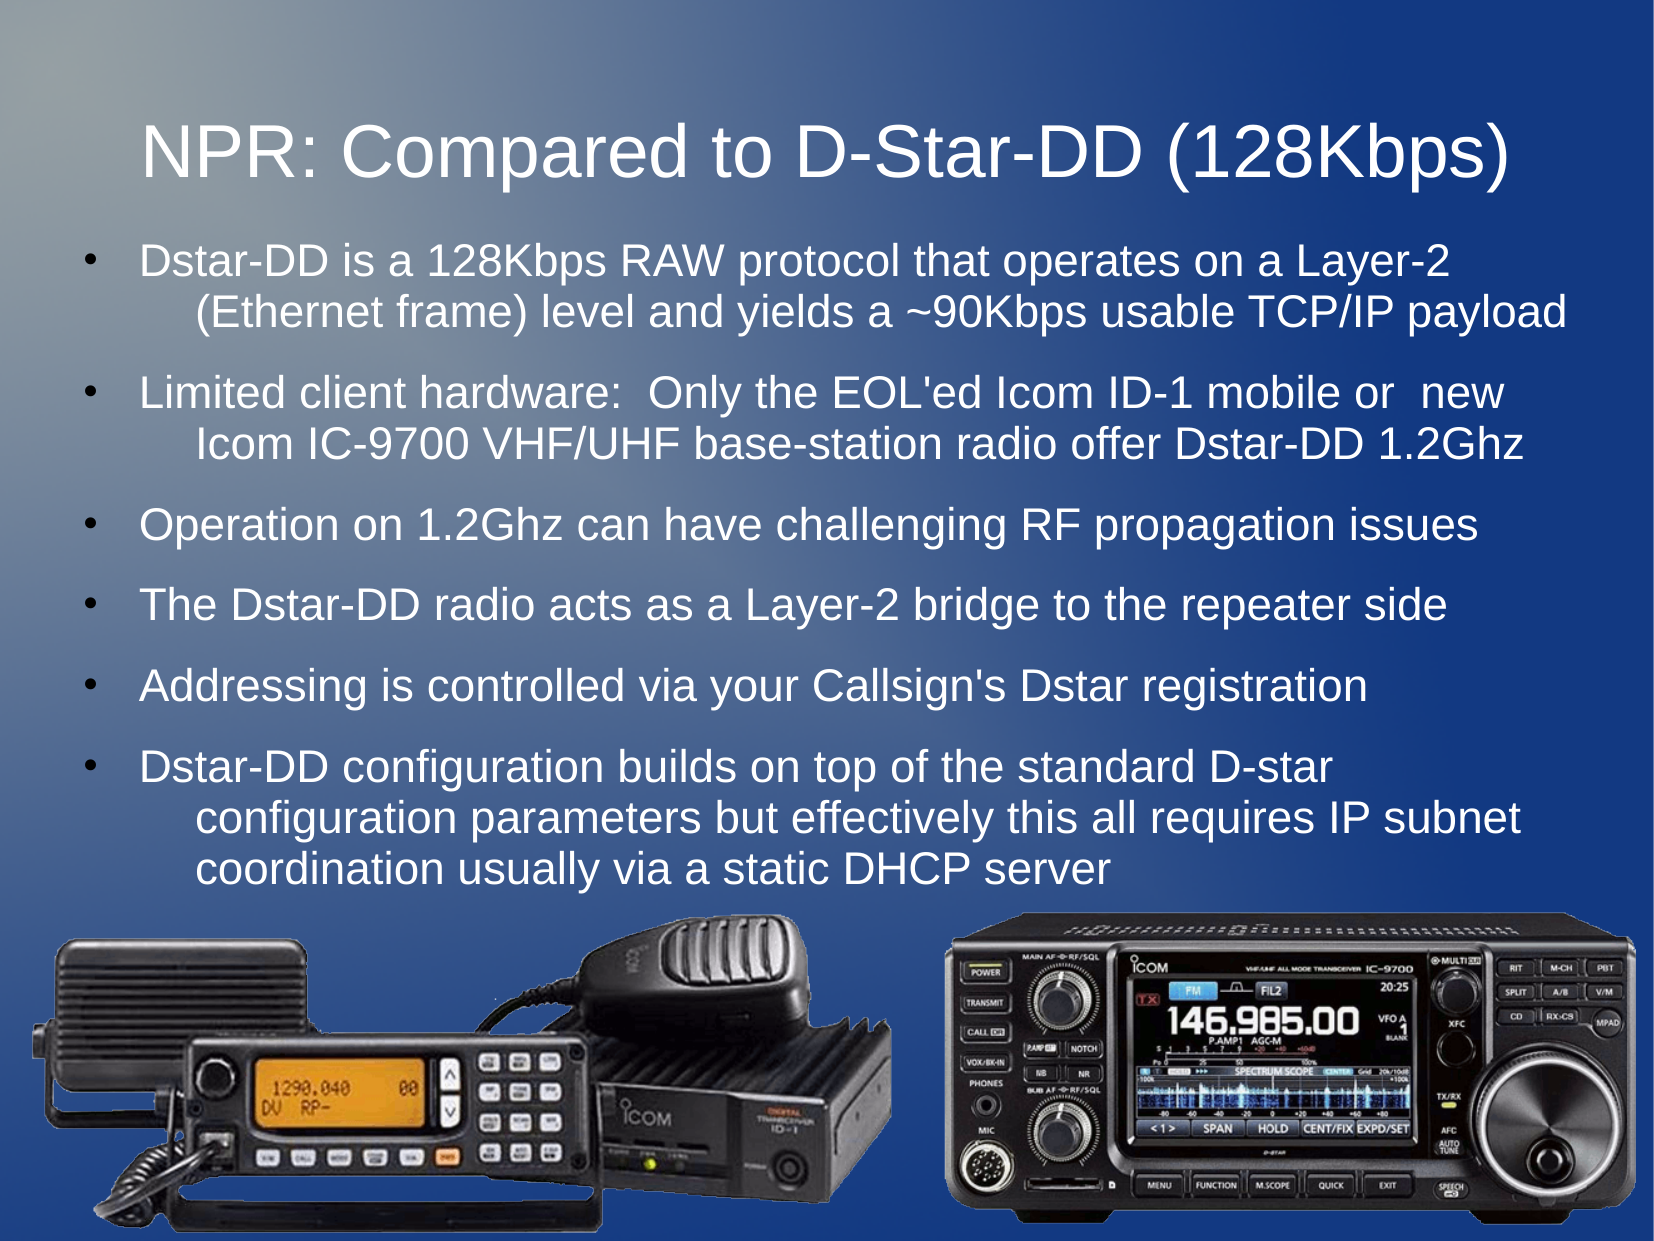

# NPR: Compared to D-Star-DD (128Kbps)
Dstar-DD is a 128Kbps RAW protocol that operates on a Layer-2 (Ethernet frame) level and yields a ~90Kbps usable TCP/IP payload
Limited client hardware: Only the EOL'ed Icom ID-1 mobile or new Icom IC-9700 VHF/UHF base-station radio offer Dstar-DD 1.2Ghz
Operation on 1.2Ghz can have challenging RF propagation issues
The Dstar-DD radio acts as a Layer-2 bridge to the repeater side
Addressing is controlled via your Callsign's Dstar registration
Dstar-DD configuration builds on top of the standard D-star configuration parameters but effectively this all requires IP subnet coordination usually via a static DHCP server